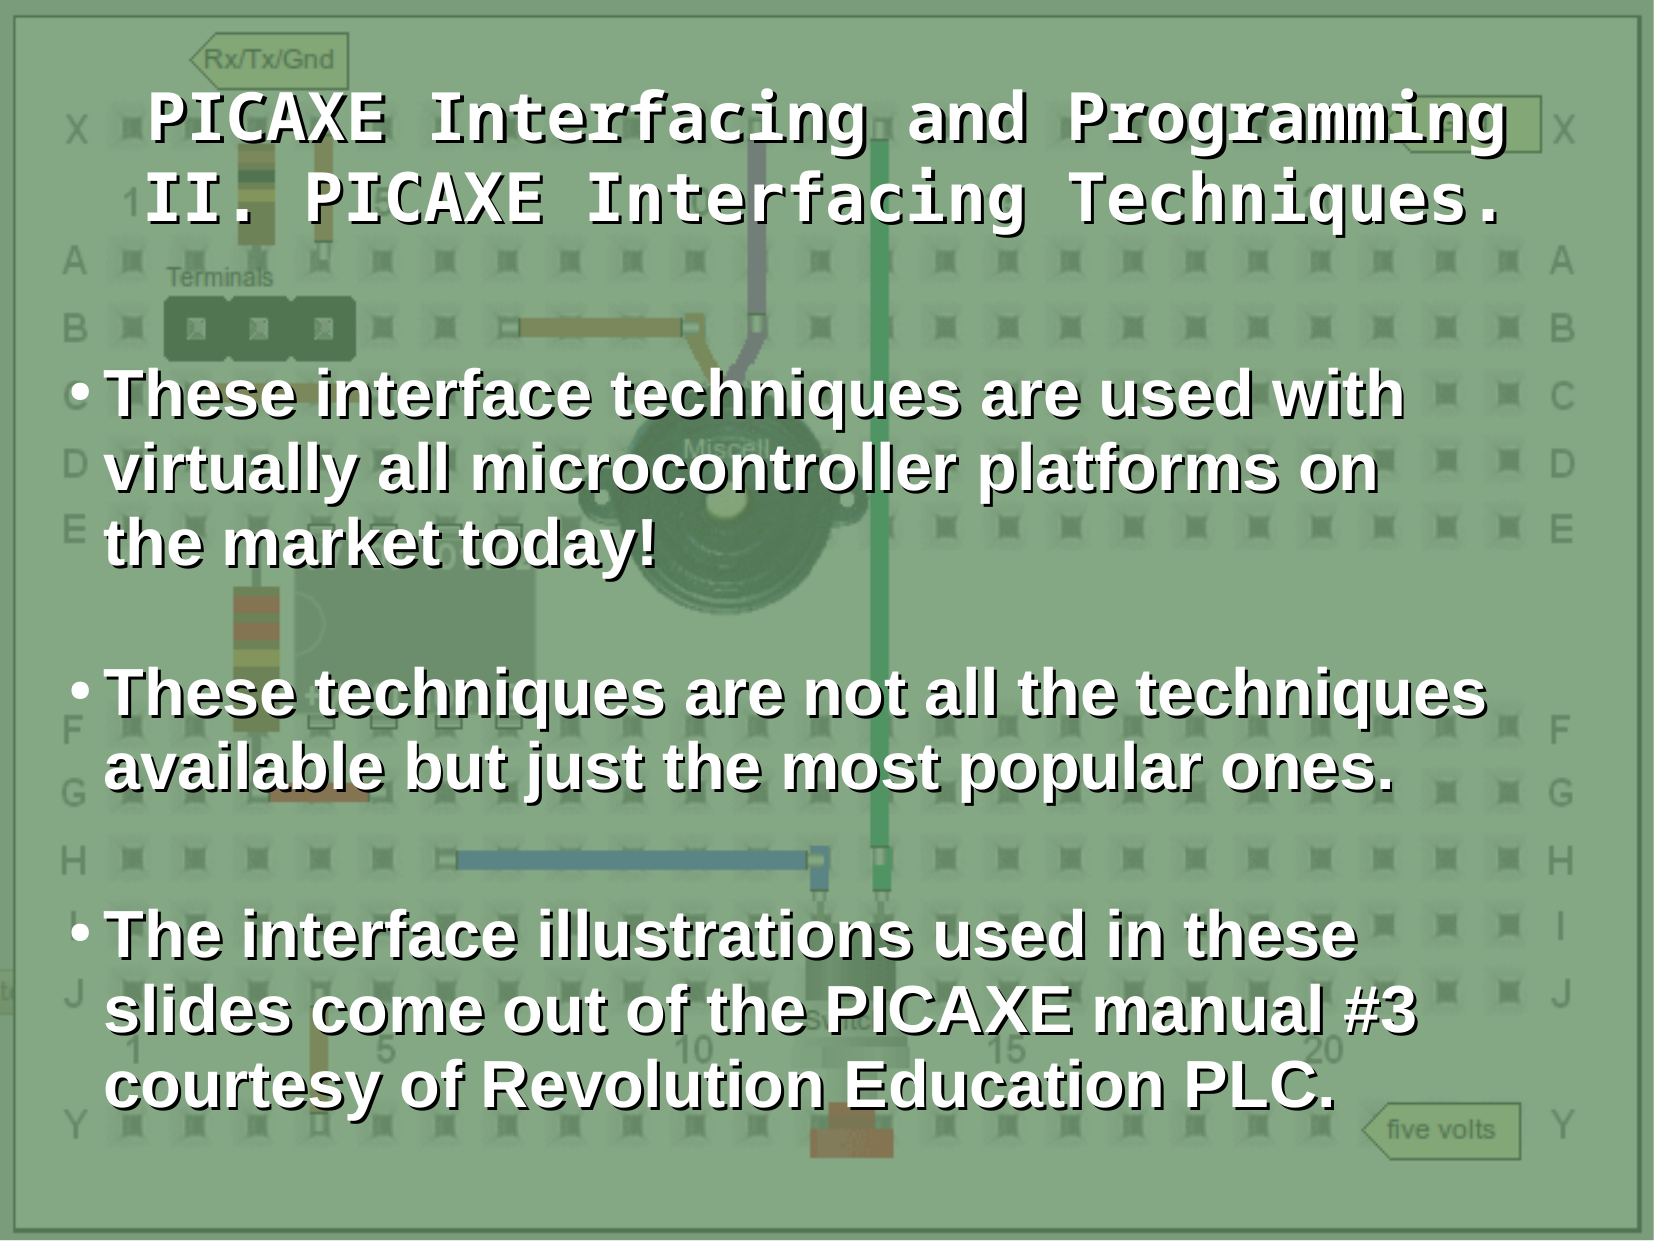

# PICAXE Interfacing and Programming II. PICAXE Interfacing Techniques.
These interface techniques are used with virtually all microcontroller platforms on
the market today!
These techniques are not all the techniques
available but just the most popular ones.
The interface illustrations used in these slides come out of the PICAXE manual #3 courtesy of Revolution Education PLC.